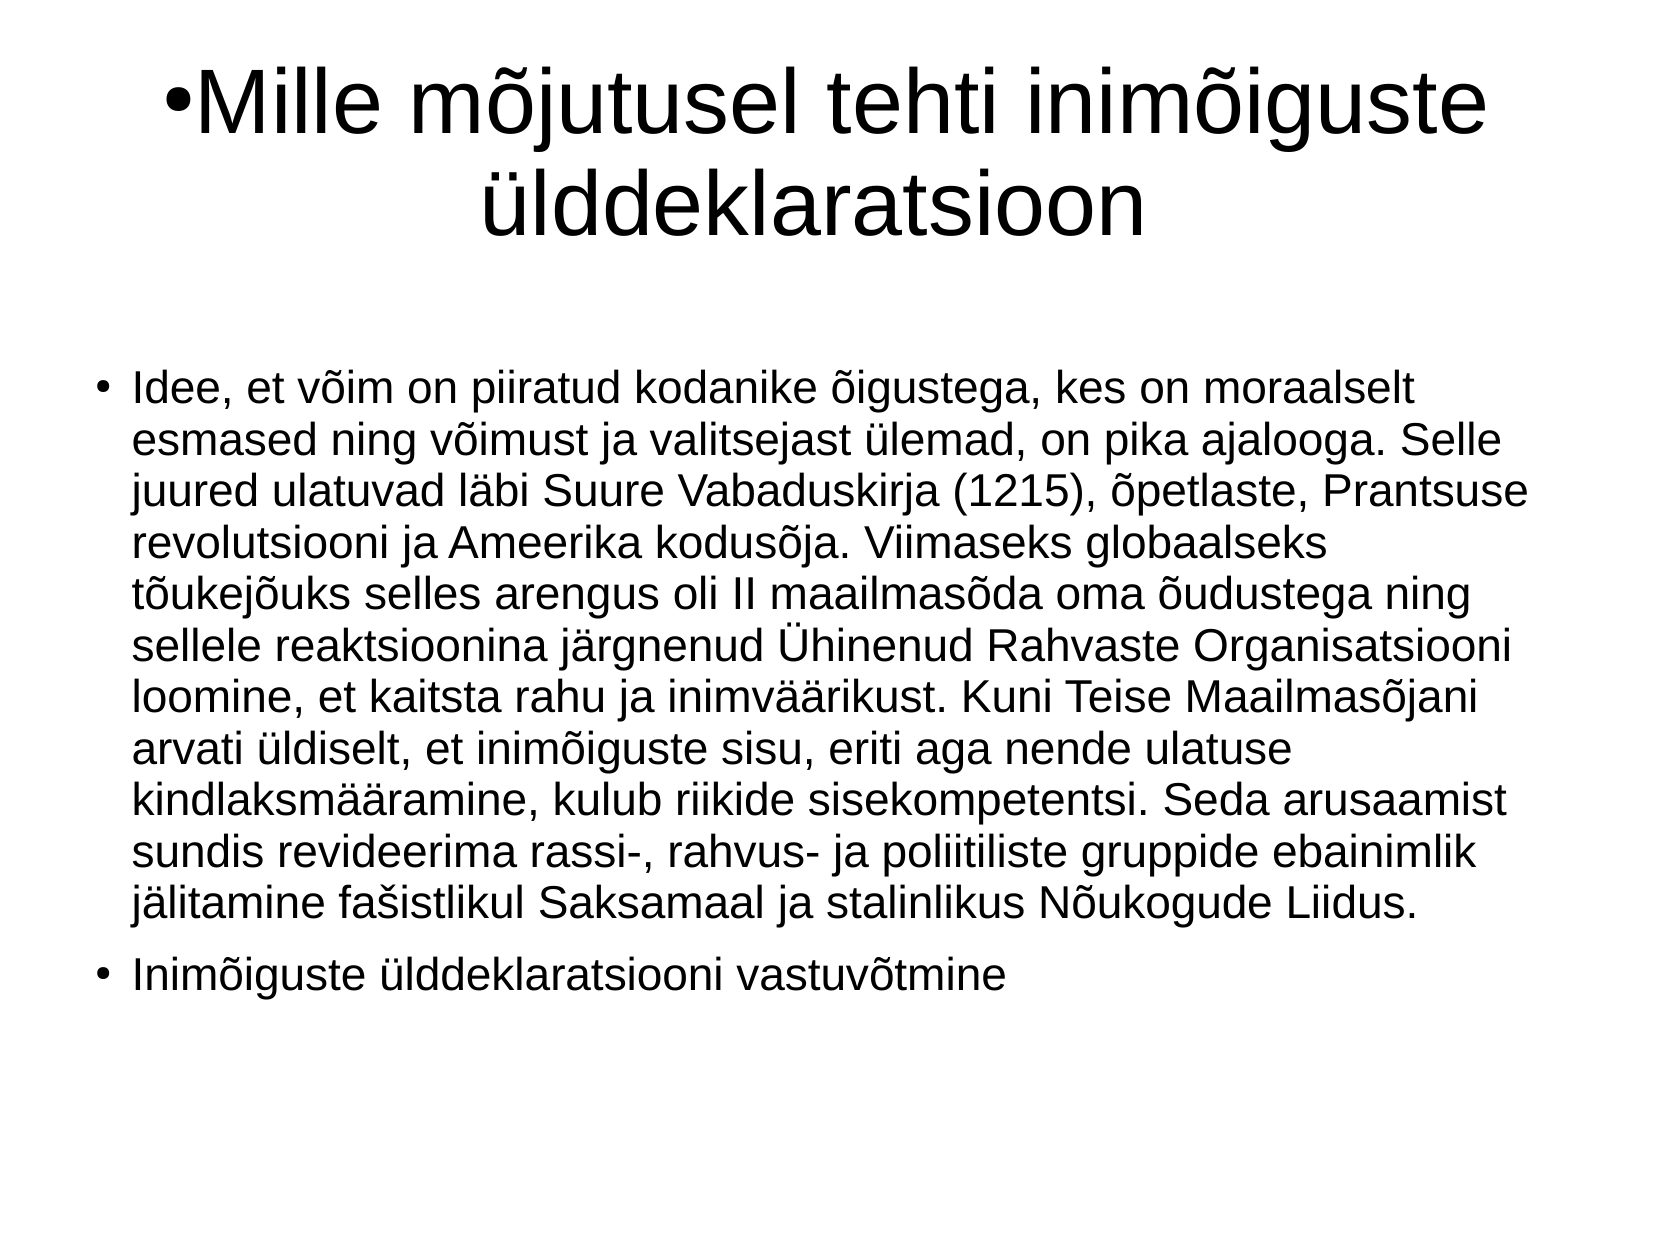

# Mille mõjutusel tehti inimõiguste ülddeklaratsioon
Idee, et võim on piiratud kodanike õigustega, kes on moraalselt esmased ning võimust ja valitsejast ülemad, on pika ajalooga. Selle juured ulatuvad läbi Suure Vabaduskirja (1215), õpetlaste, Prantsuse revolutsiooni ja Ameerika kodusõja. Viimaseks globaalseks tõukejõuks selles arengus oli II maailmasõda oma õudustega ning sellele reaktsioonina järgnenud Ühinenud Rahvaste Organisatsiooni loomine, et kaitsta rahu ja inimväärikust. Kuni Teise Maailmasõjani arvati üldiselt, et inimõiguste sisu, eriti aga nende ulatuse kindlaksmääramine, kulub riikide sisekompetentsi. Seda arusaamist sundis revideerima rassi-, rahvus- ja poliitiliste gruppide ebainimlik jälitamine fašistlikul Saksamaal ja stalinlikus Nõukogude Liidus.
Inimõiguste ülddeklaratsiooni vastuvõtmine